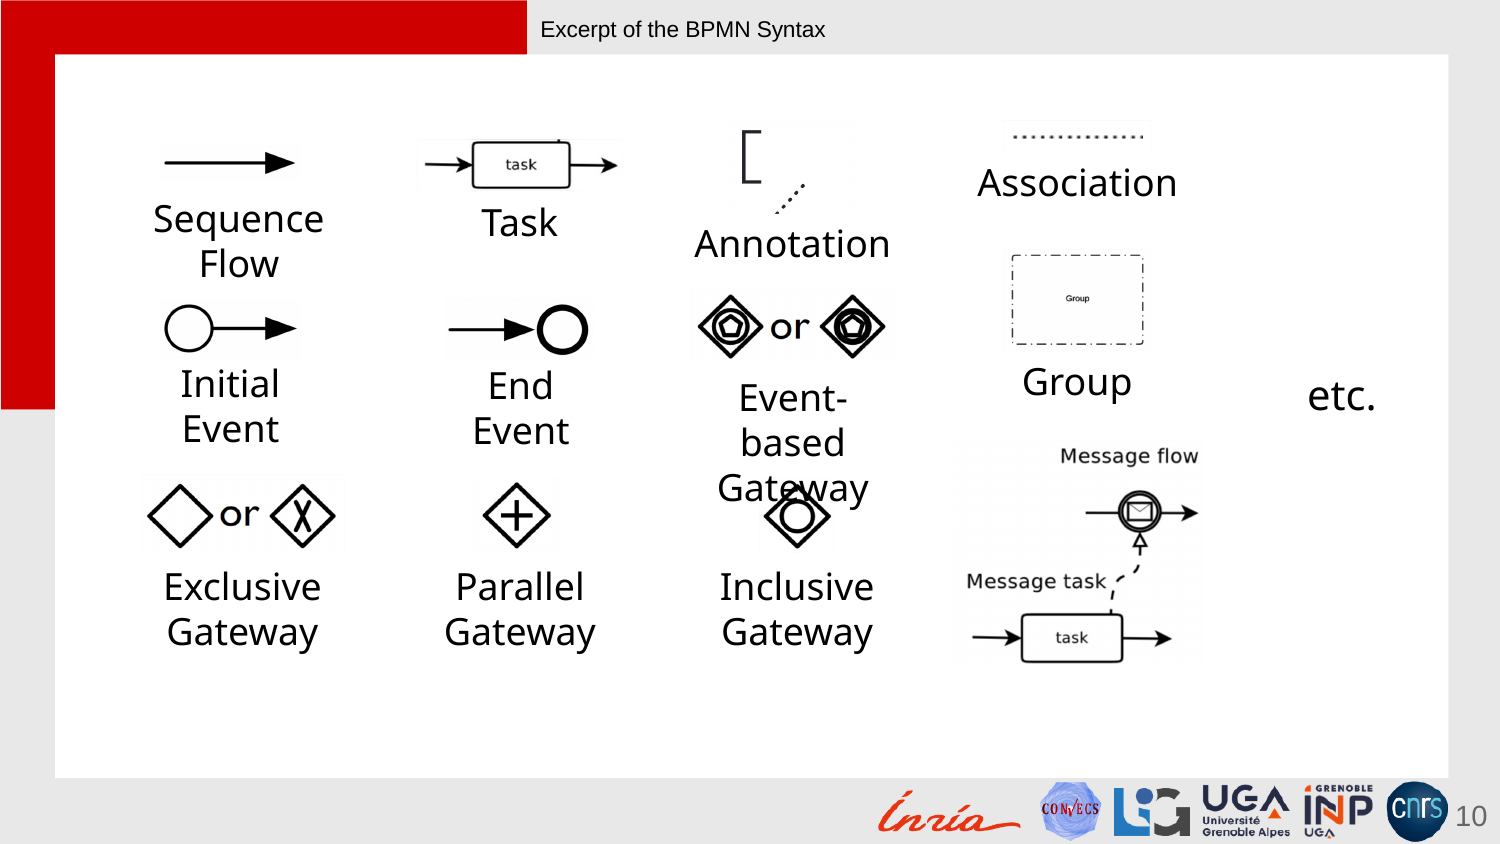

# Excerpt of the BPMN Syntax
Annotation
Association
Task
Sequence Flow
Group
Event-based Gateway
Initial Event
End Event
etc.
Exclusive Gateway
Parallel Gateway
Inclusive Gateway
10